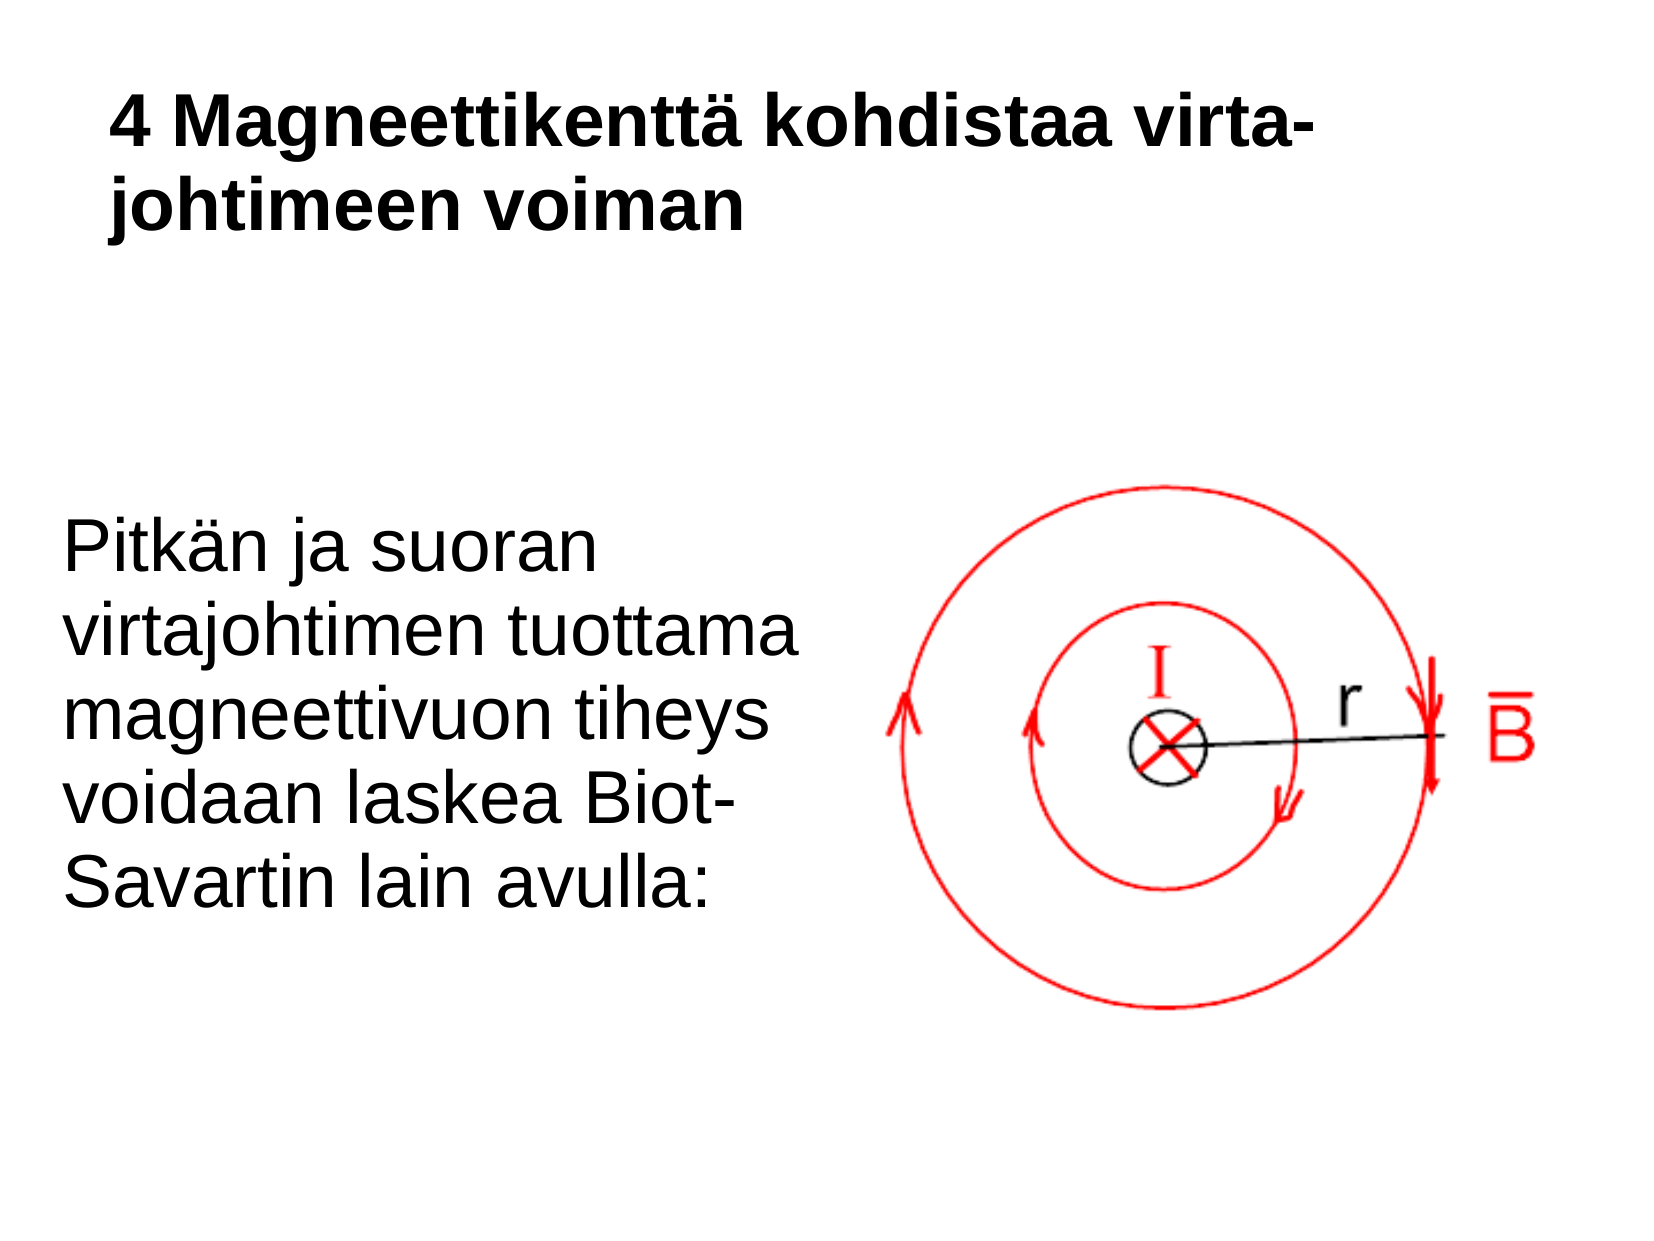

4 Magneettikenttä kohdistaa virta-johtimeen voiman
Pitkän ja suoran virtajohtimen tuottama magneettivuon tiheys voidaan laskea Biot-Savartin lain avulla: